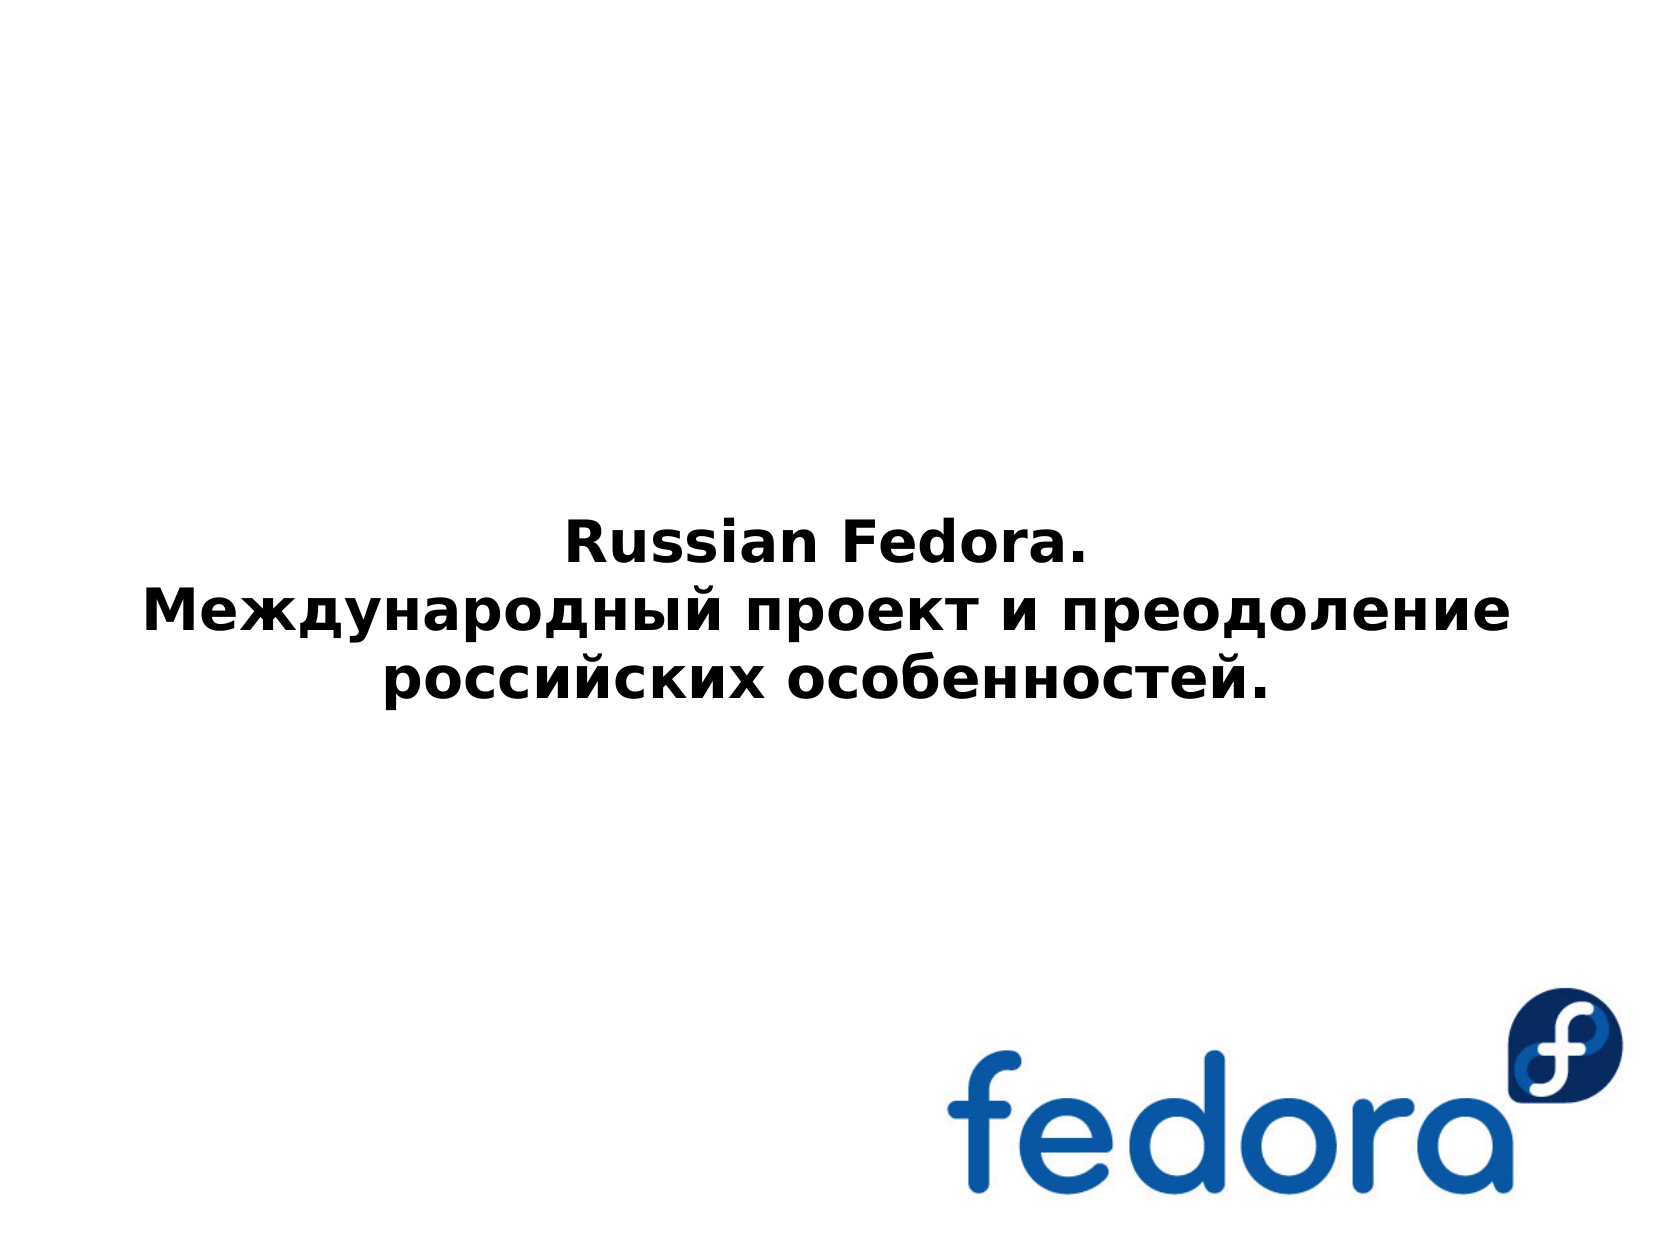

# Russian Fedora.
Международный проект и преодоление российских особенностей.